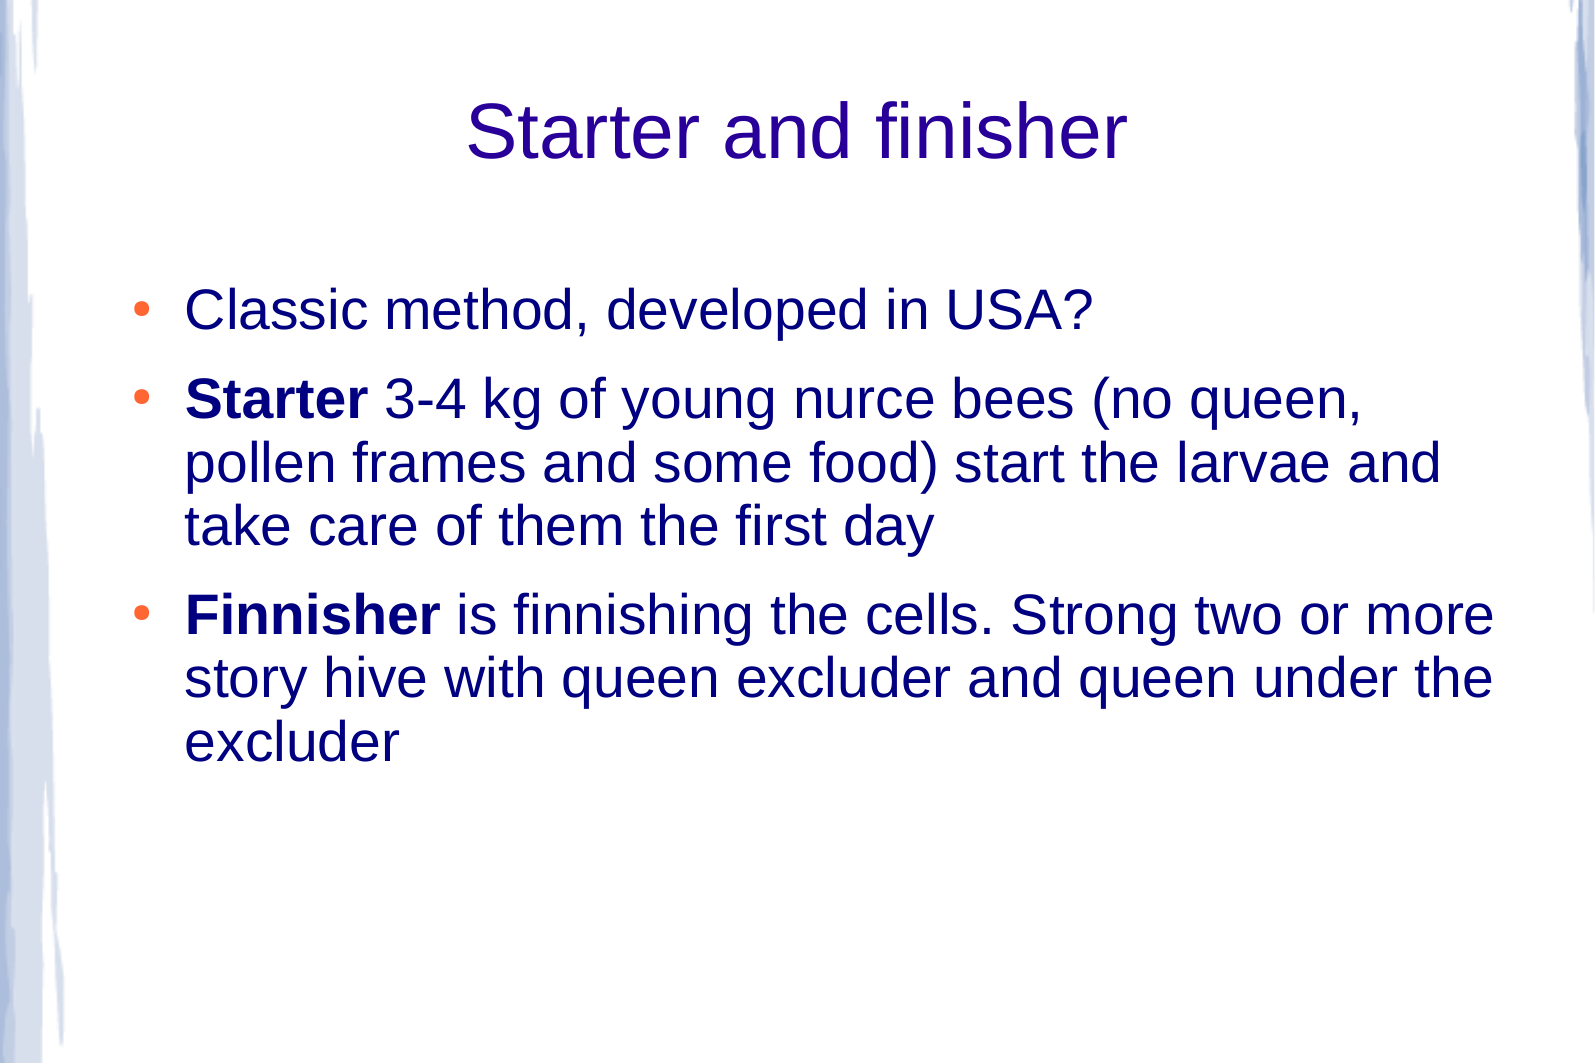

# Starter and finisher
Classic method, developed in USA?
Starter 3-4 kg of young nurce bees (no queen, pollen frames and some food) start the larvae and take care of them the first day
Finnisher is finnishing the cells. Strong two or more story hive with queen excluder and queen under the excluder